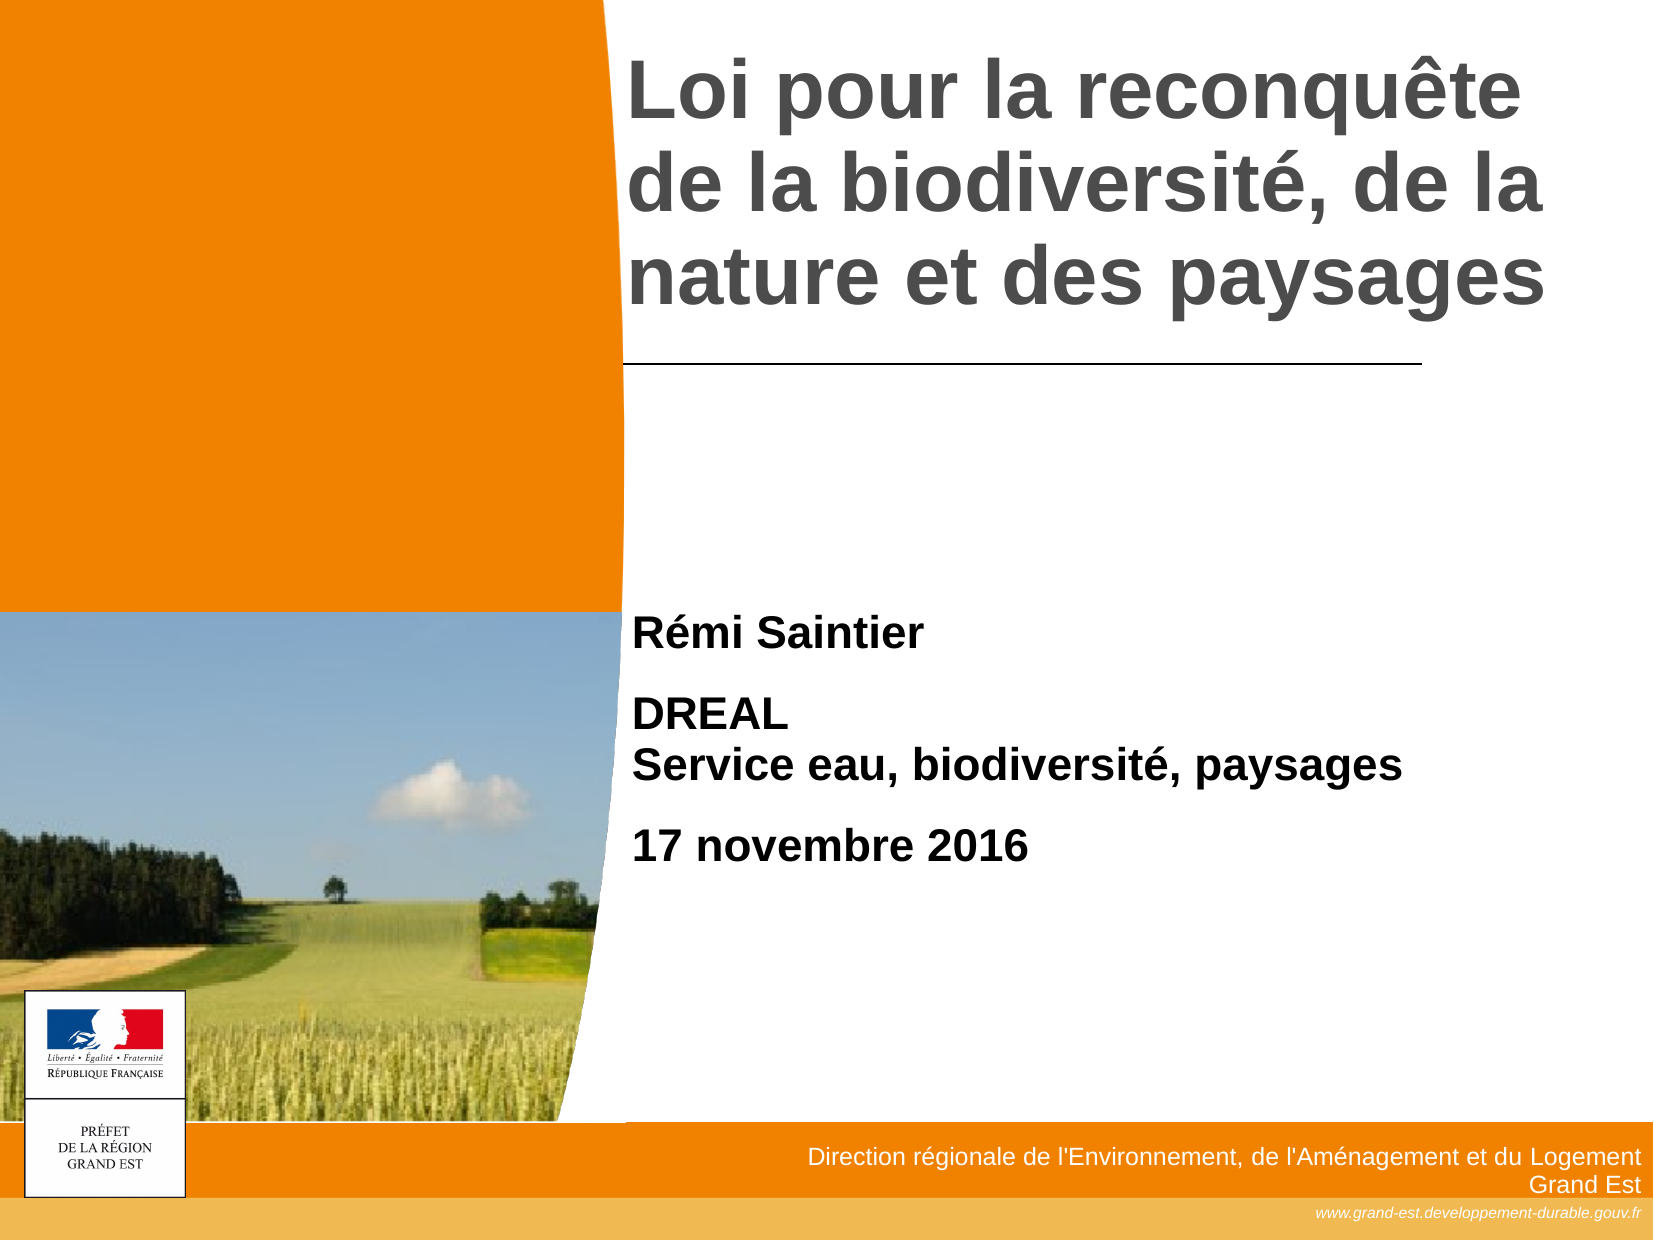

# Loi pour la reconquête de la biodiversité, de la nature et des paysages
Rémi Saintier
DREAL
Service eau, biodiversité, paysages
17 novembre 2016